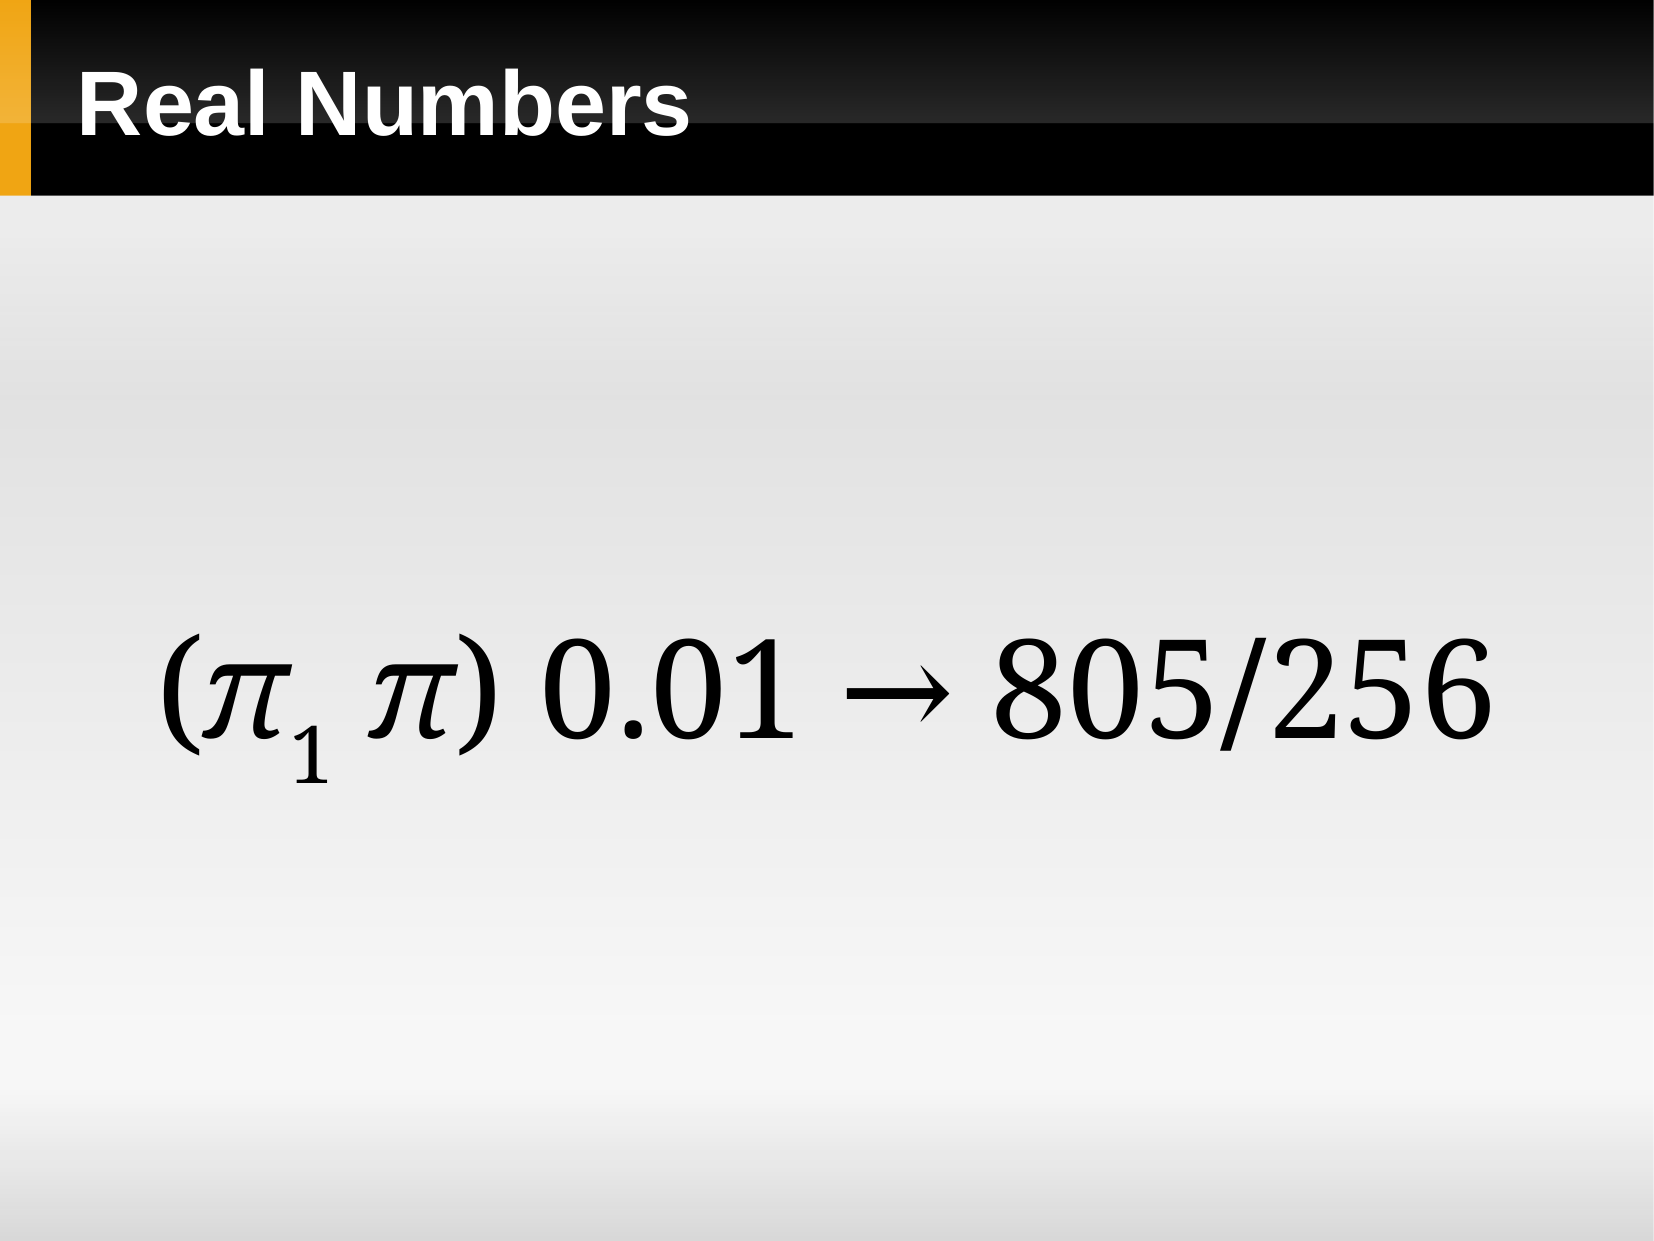

# Real Numbers
(π1 π) 0.01 → 805∕256